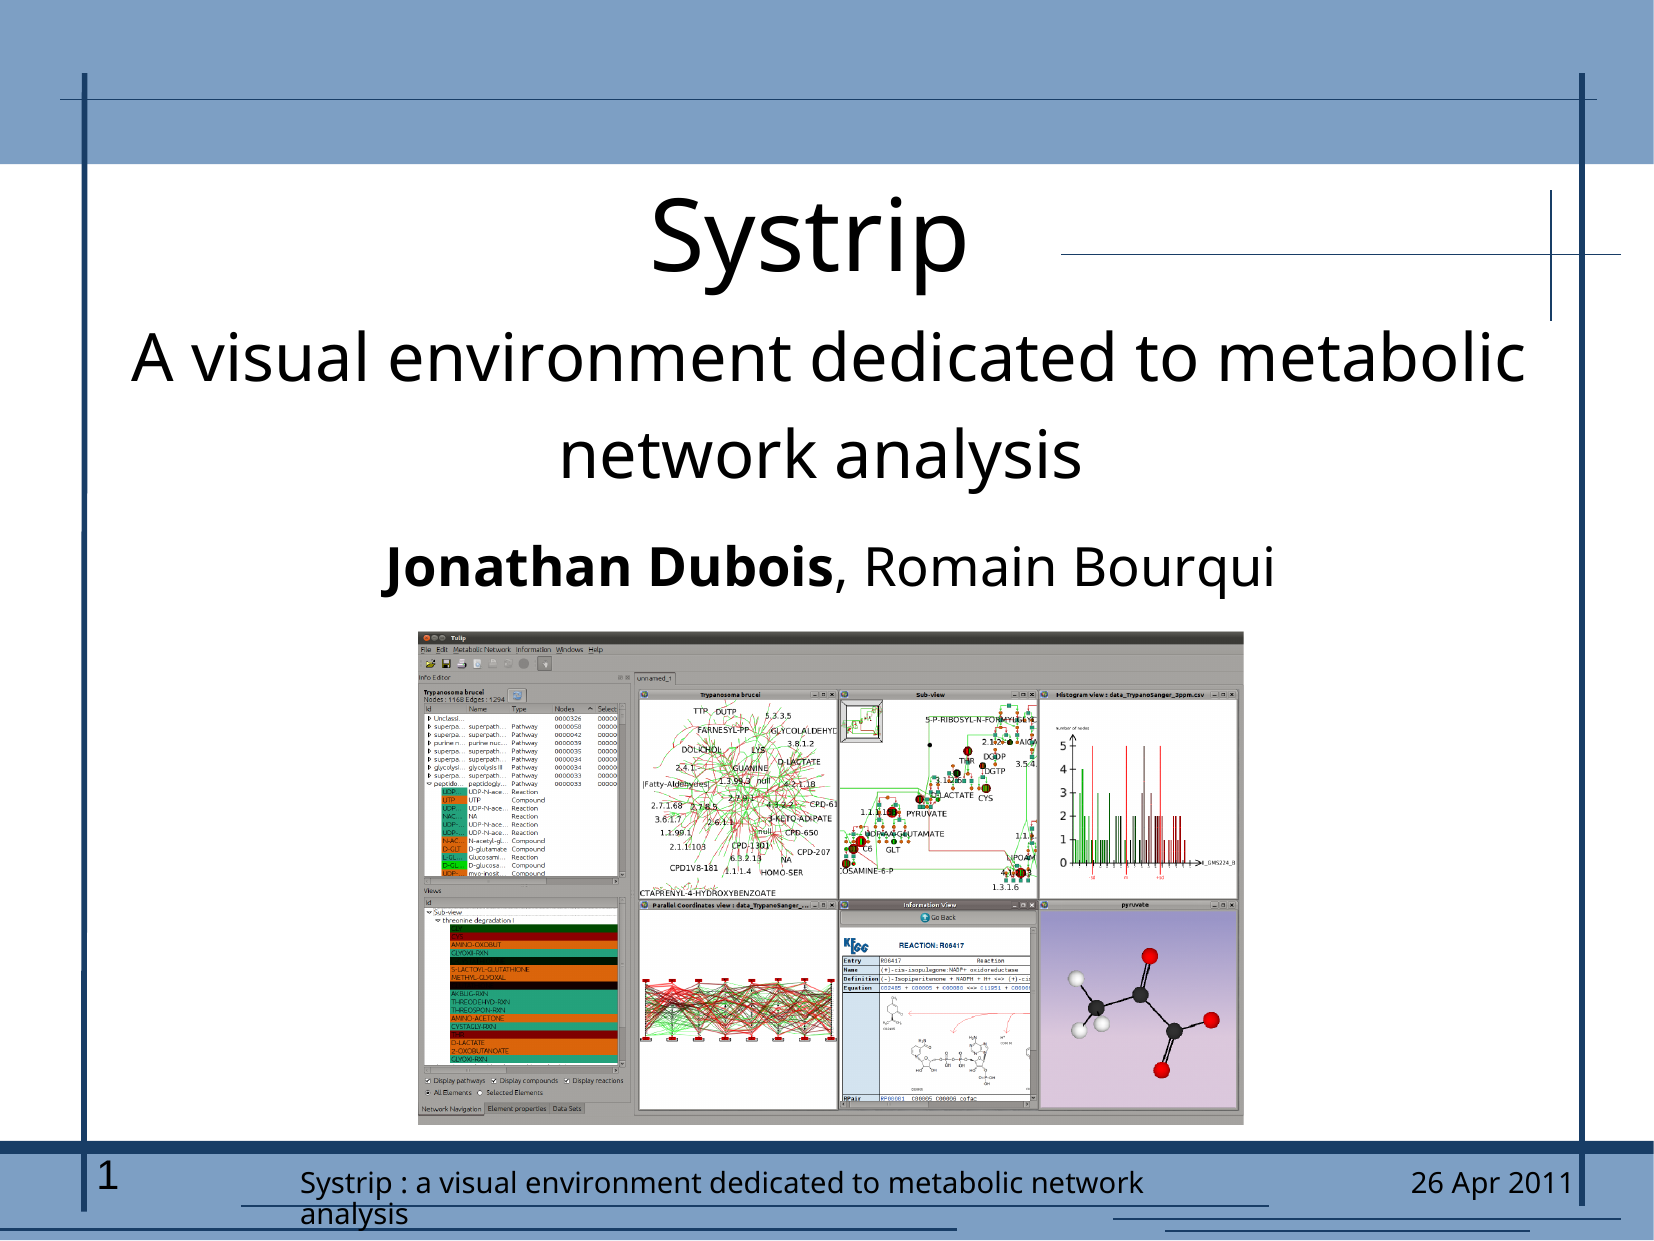

# Systrip
A visual environment dedicated to metabolic network analysis
Jonathan Dubois, Romain Bourqui
Systrip : a visual environment dedicated to metabolic network analysis
26 Apr 2011